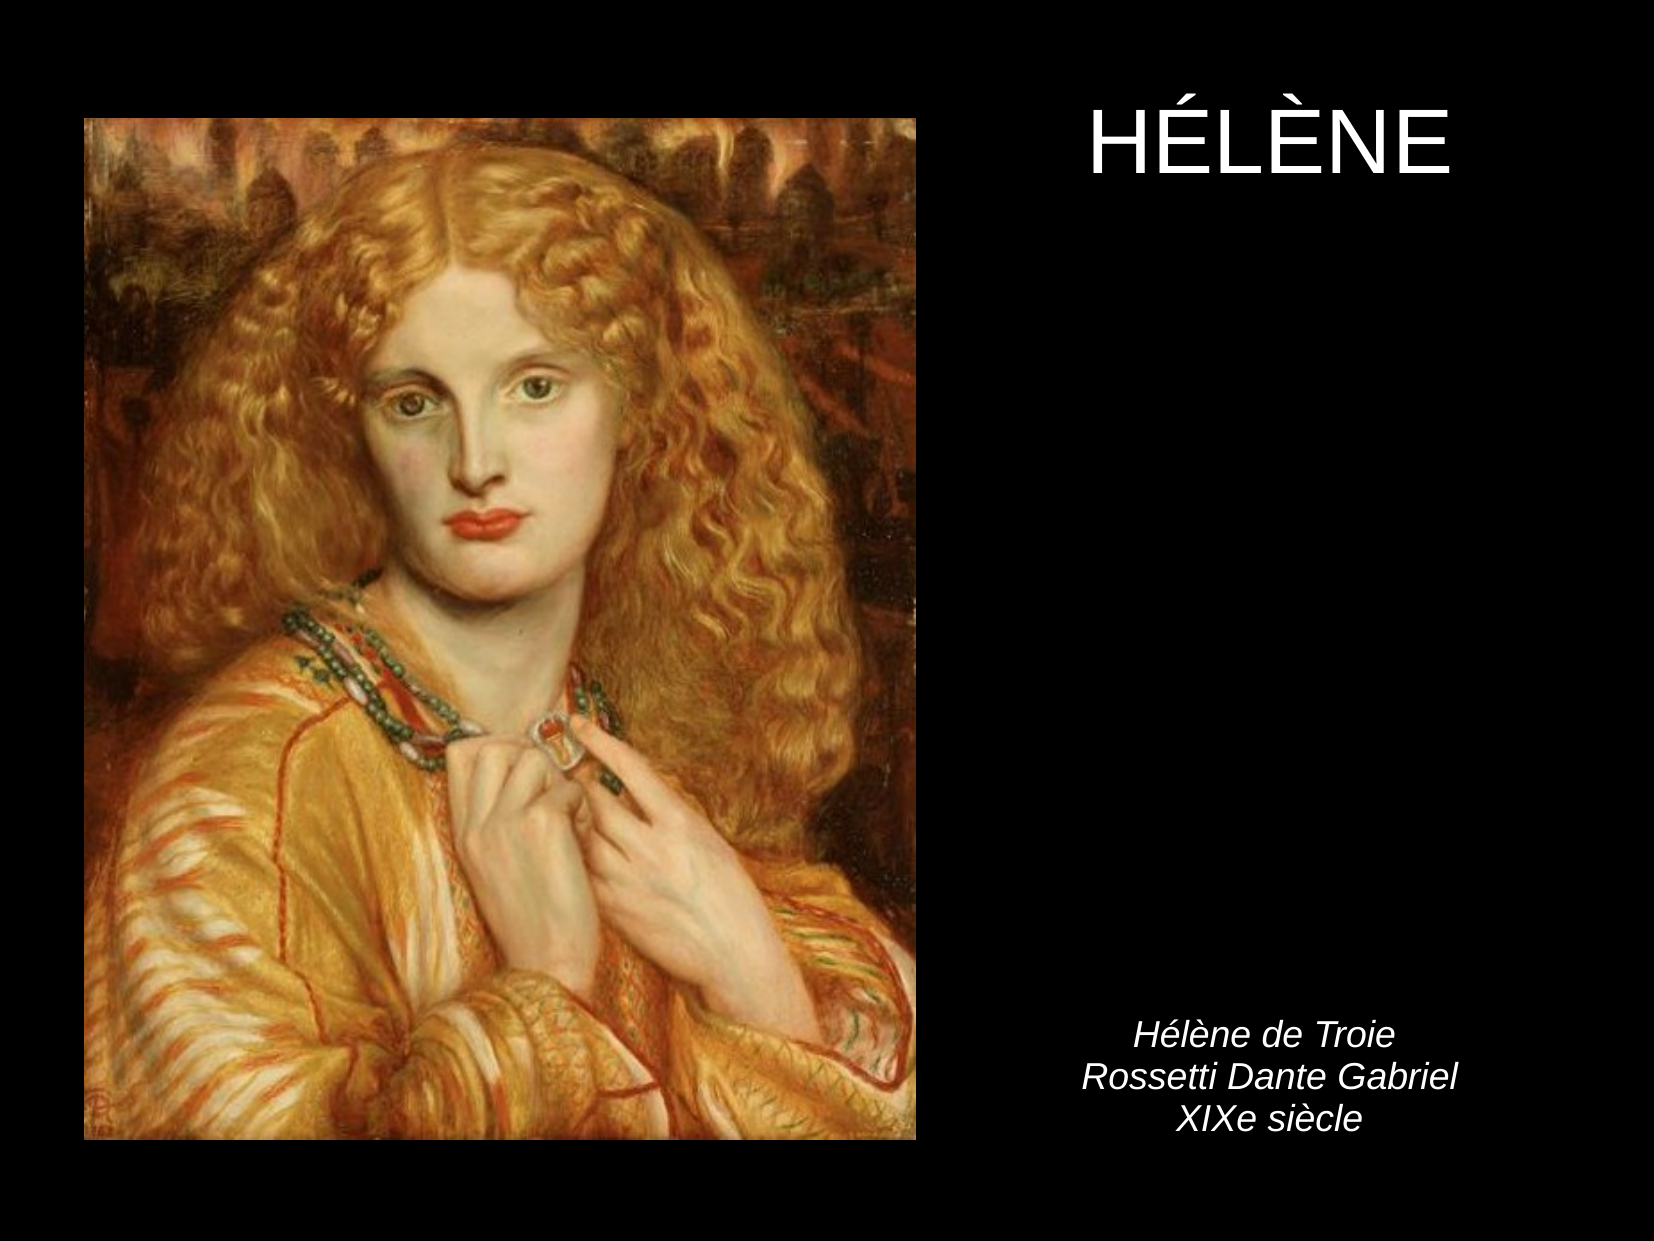

# HÉLÈNE Hélène de Troie Rossetti Dante Gabriel XIXe siècle